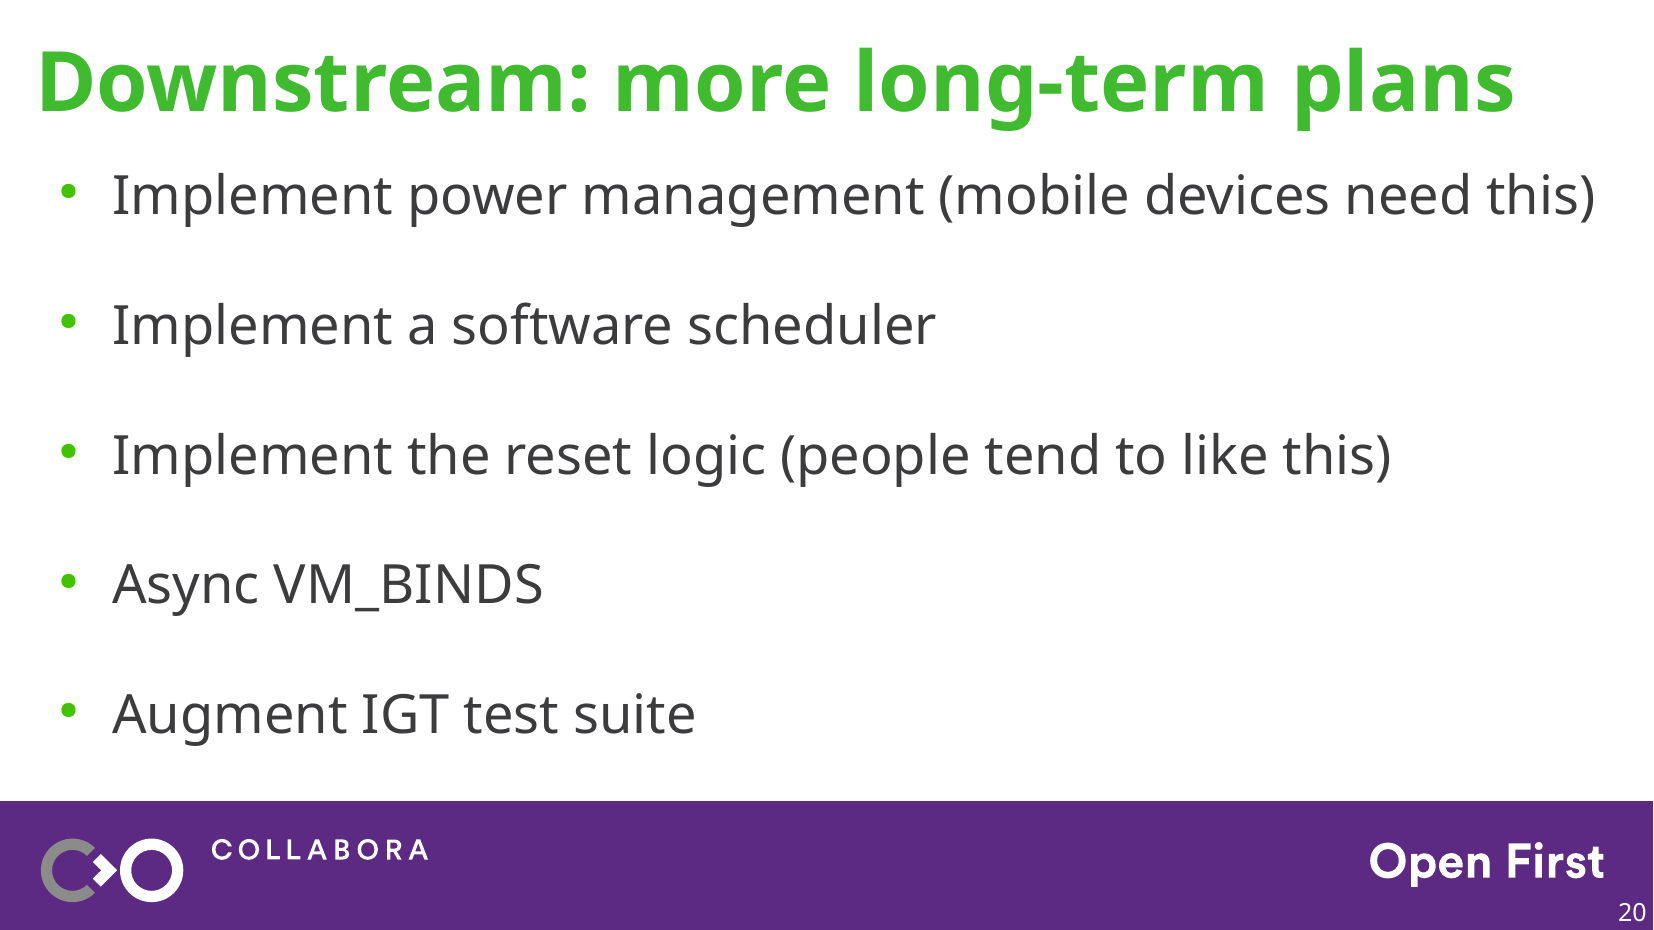

# Downstream: more long-term plans
Implement power management (mobile devices need this)
Implement a software scheduler
Implement the reset logic (people tend to like this)
Async VM_BINDS
Augment IGT test suite